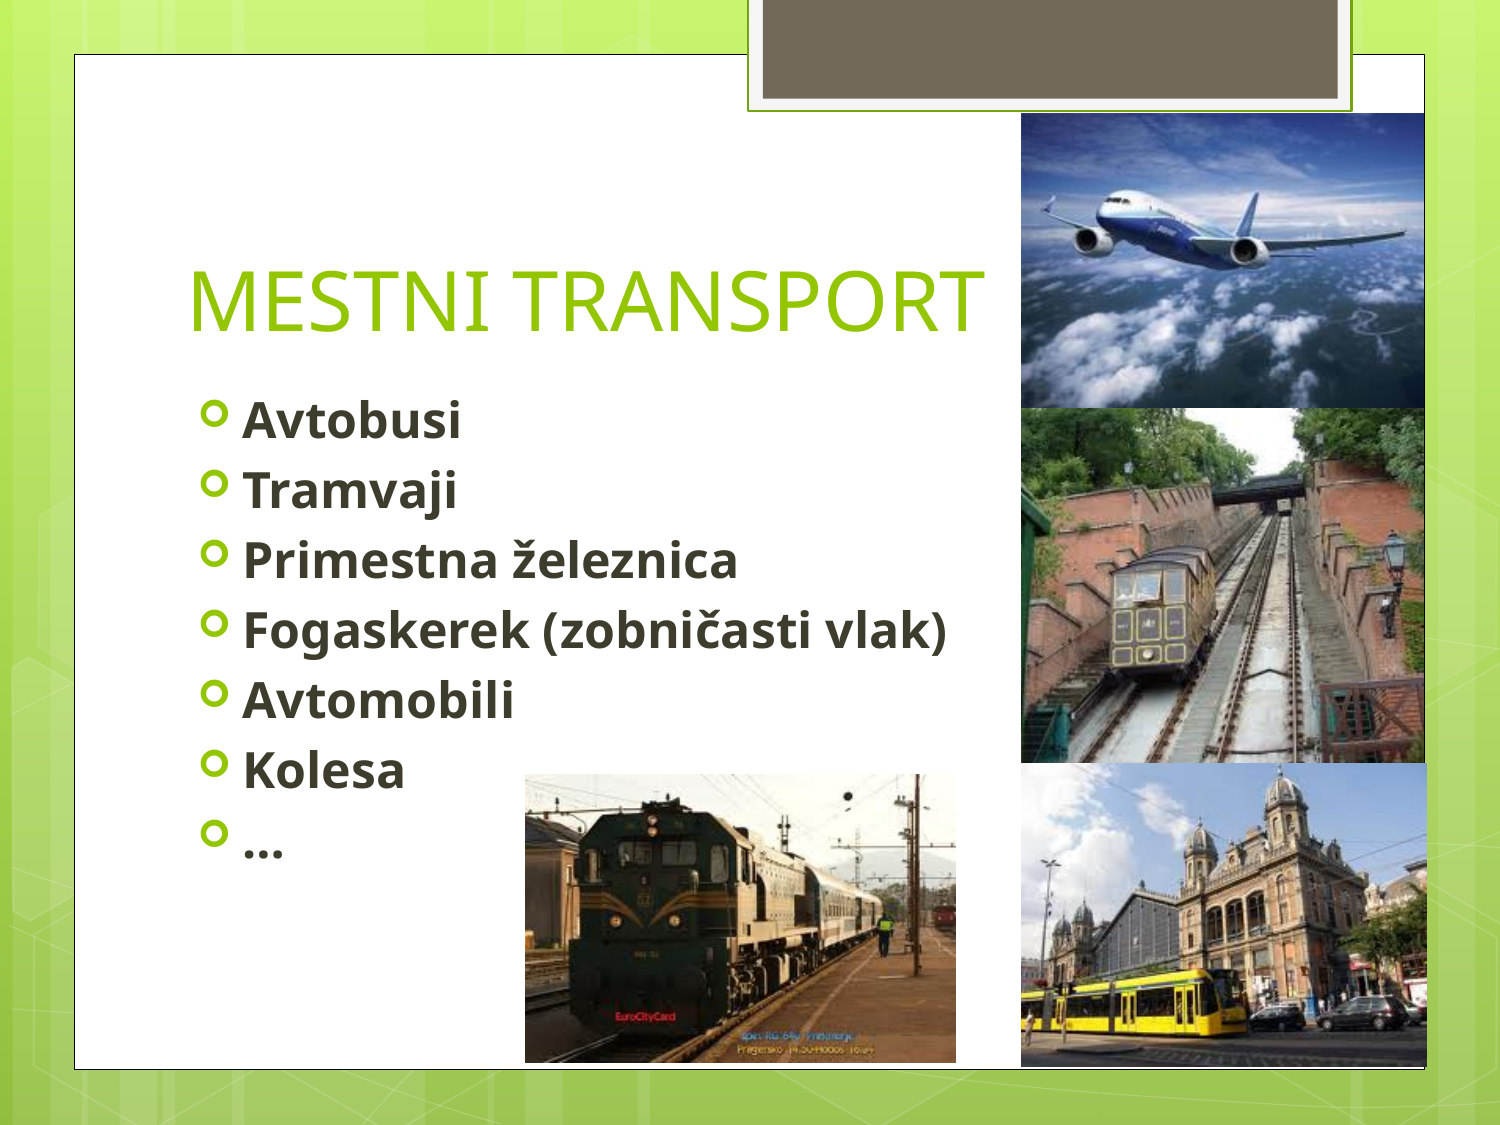

# MESTNI TRANSPORT
Avtobusi
Tramvaji
Primestna železnica
Fogaskerek (zobničasti vlak)
Avtomobili
Kolesa
…